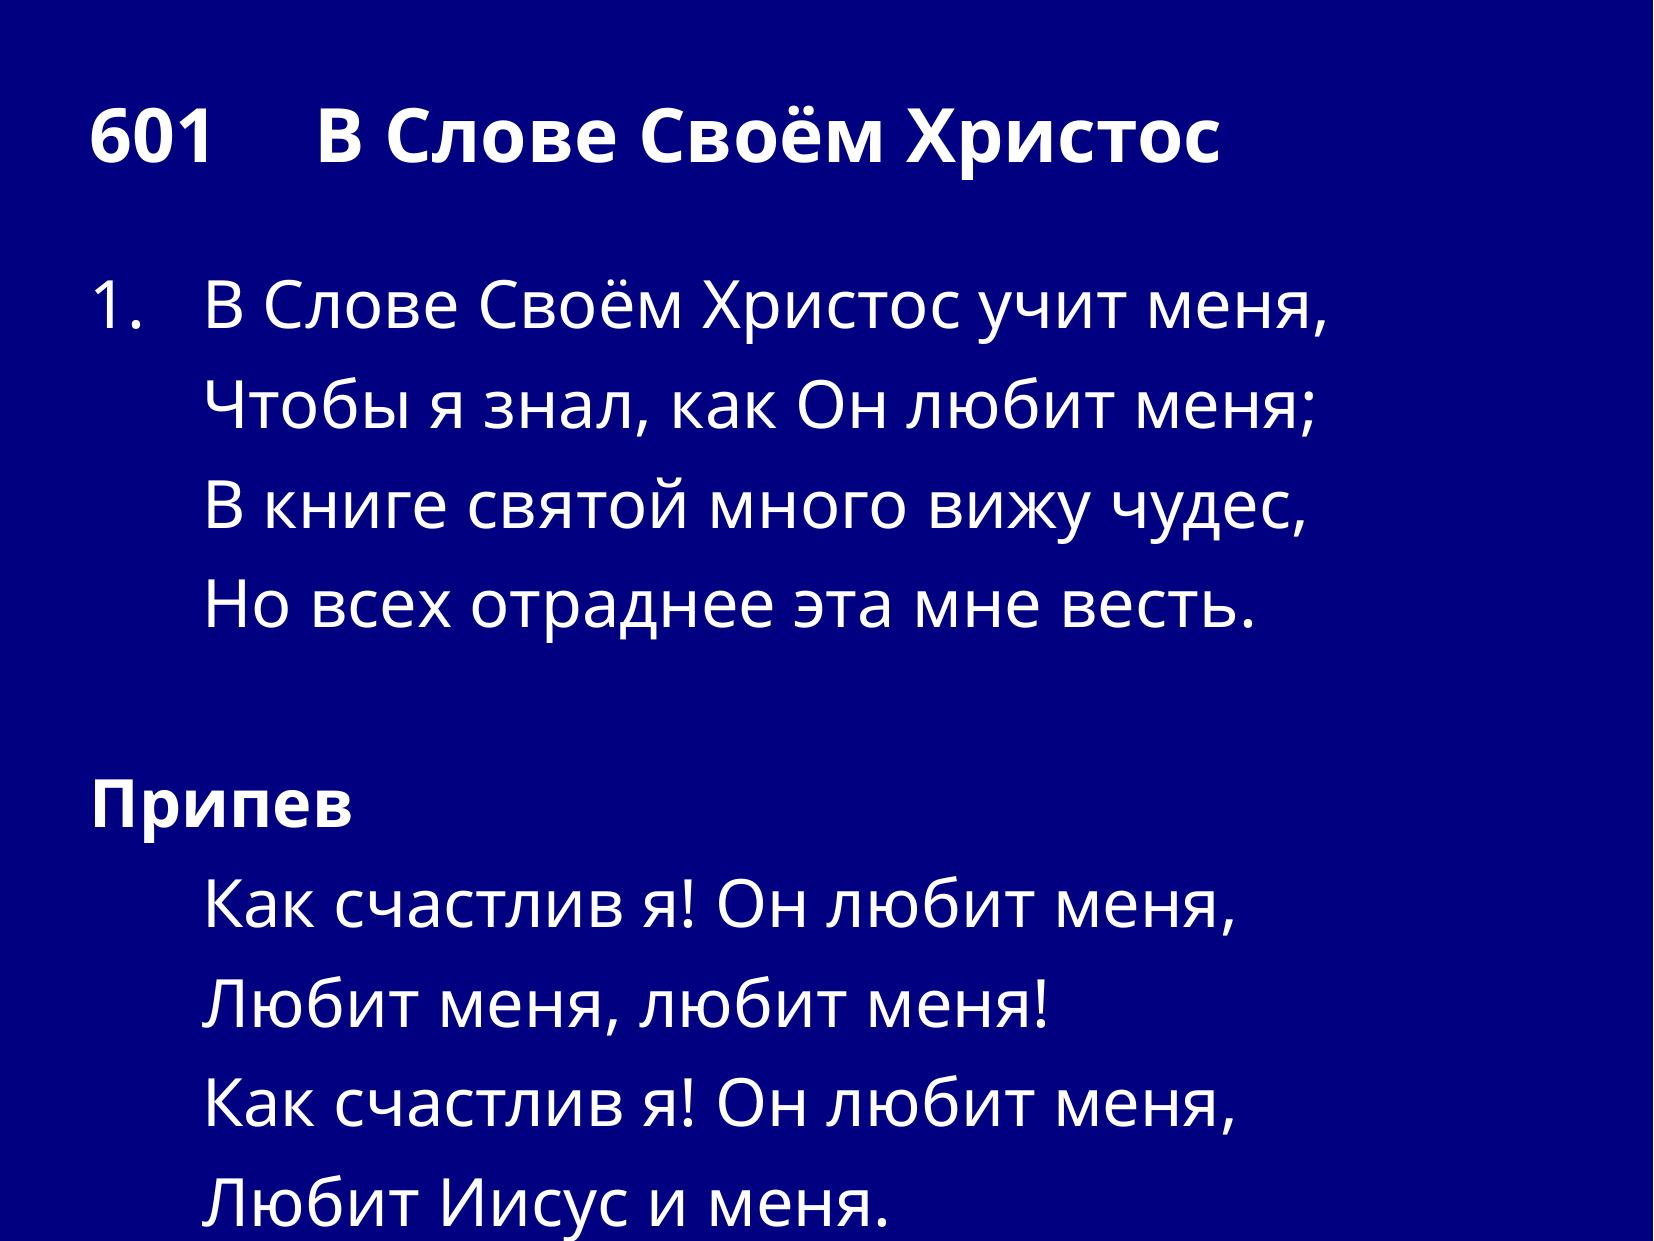

601	В Слове Своём Христос
1.	В Слове Своём Христос учит меня,
	Чтобы я знал, как Он любит меня;
	В книге святой много вижу чудес,
	Но всех отраднее эта мне весть.
Припев
	Как счастлив я! Он любит меня,
	Любит меня, любит меня!
	Как счастлив я! Он любит меня,
	Любит Иисус и меня.